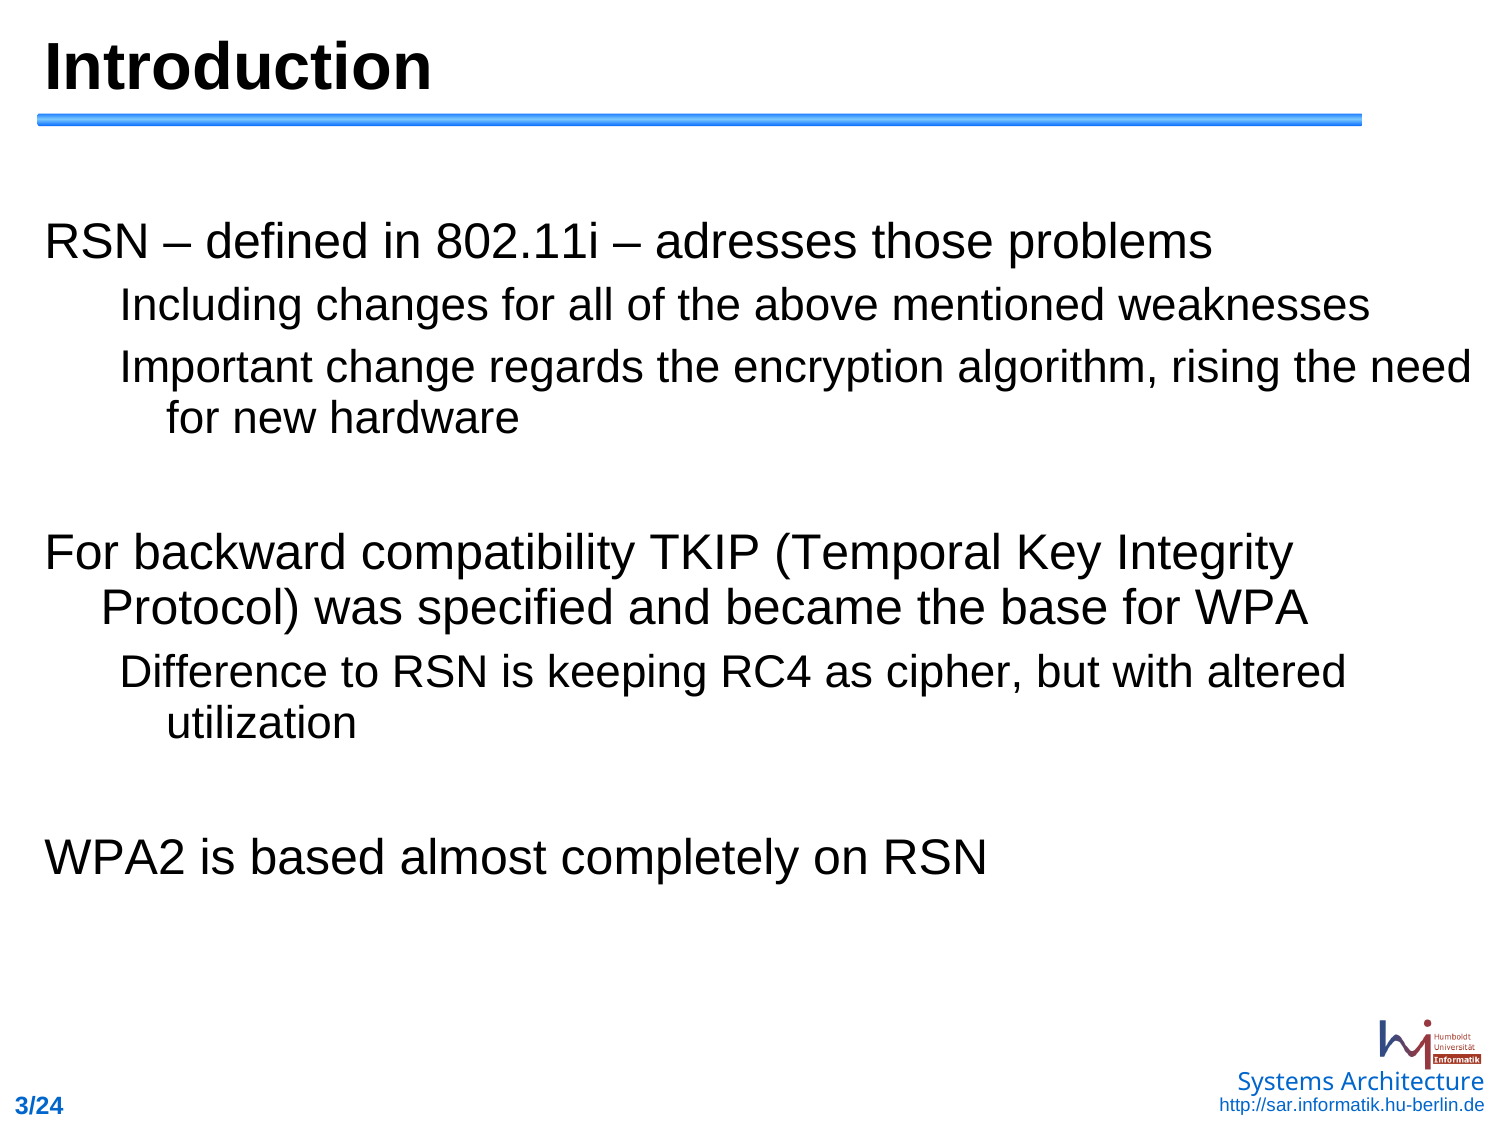

# Introduction
RSN – defined in 802.11i – adresses those problems
Including changes for all of the above mentioned weaknesses
Important change regards the encryption algorithm, rising the need for new hardware
For backward compatibility TKIP (Temporal Key Integrity Protocol) was specified and became the base for WPA
Difference to RSN is keeping RC4 as cipher, but with altered utilization
WPA2 is based almost completely on RSN